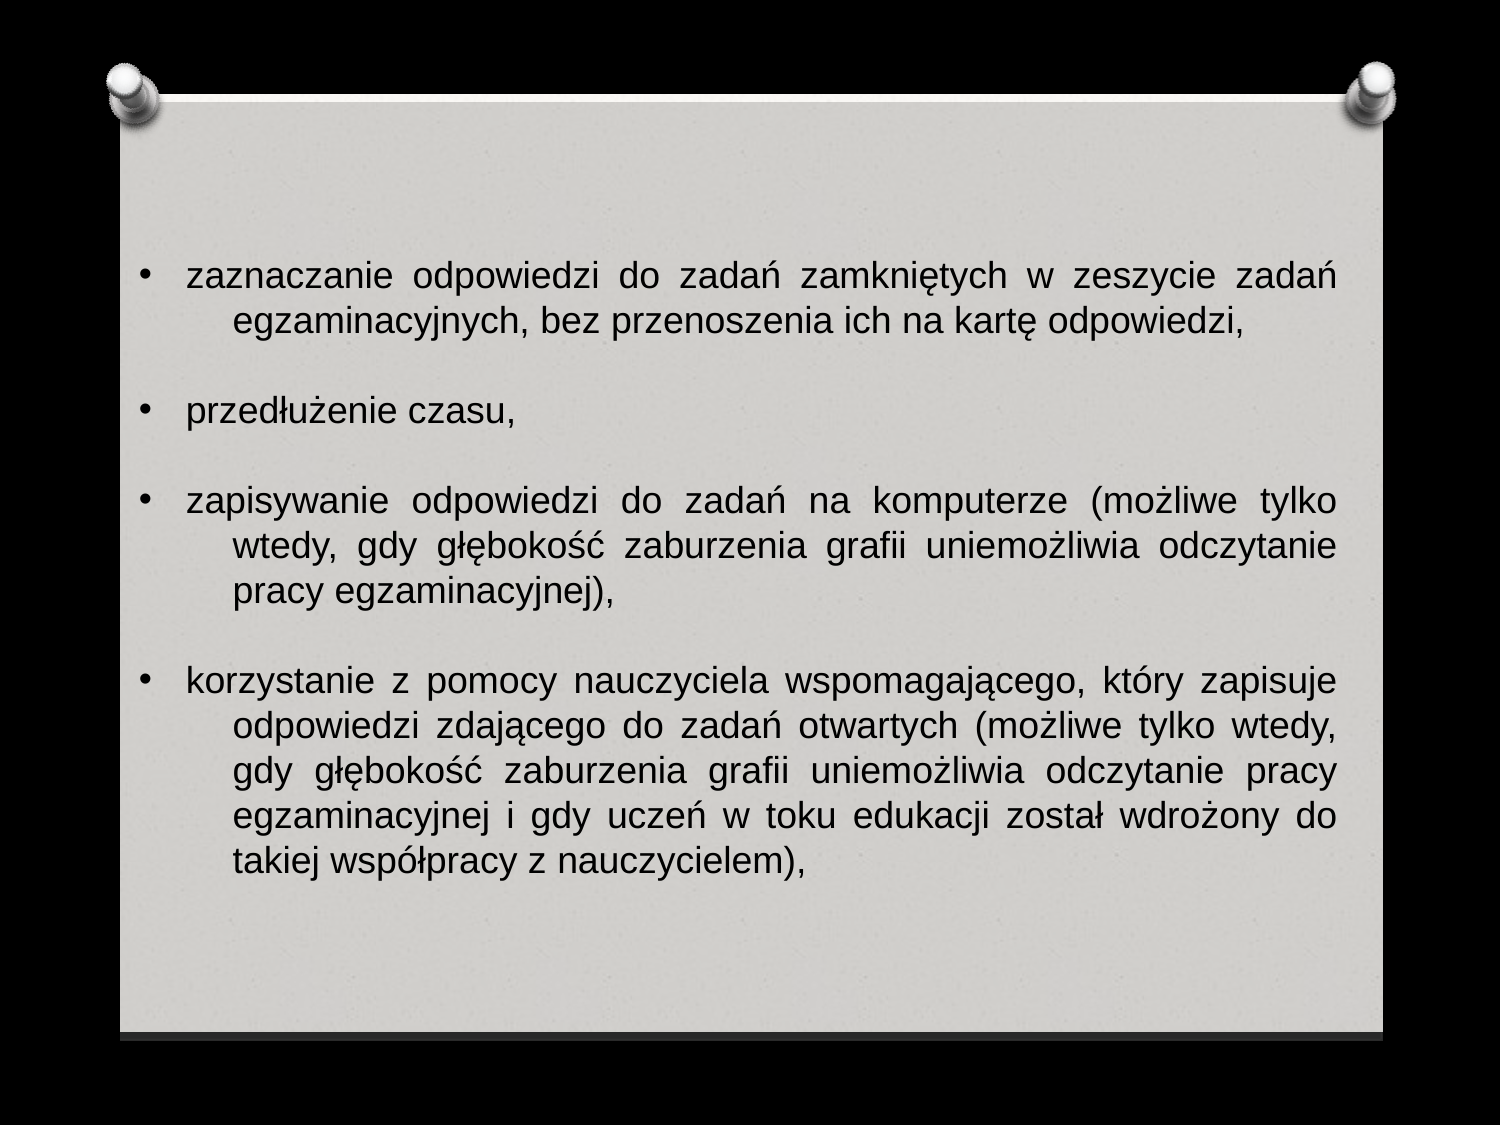

zaznaczanie odpowiedzi do zadań zamkniętych w zeszycie zadań egzaminacyjnych, bez przenoszenia ich na kartę odpowiedzi,
przedłużenie czasu,
zapisywanie odpowiedzi do zadań na komputerze (możliwe tylko wtedy, gdy głębokość zaburzenia grafii uniemożliwia odczytanie pracy egzaminacyjnej),
korzystanie z pomocy nauczyciela wspomagającego, który zapisuje odpowiedzi zdającego do zadań otwartych (możliwe tylko wtedy, gdy głębokość zaburzenia grafii uniemożliwia odczytanie pracy egzaminacyjnej i gdy uczeń w toku edukacji został wdrożony do takiej współpracy z nauczycielem),